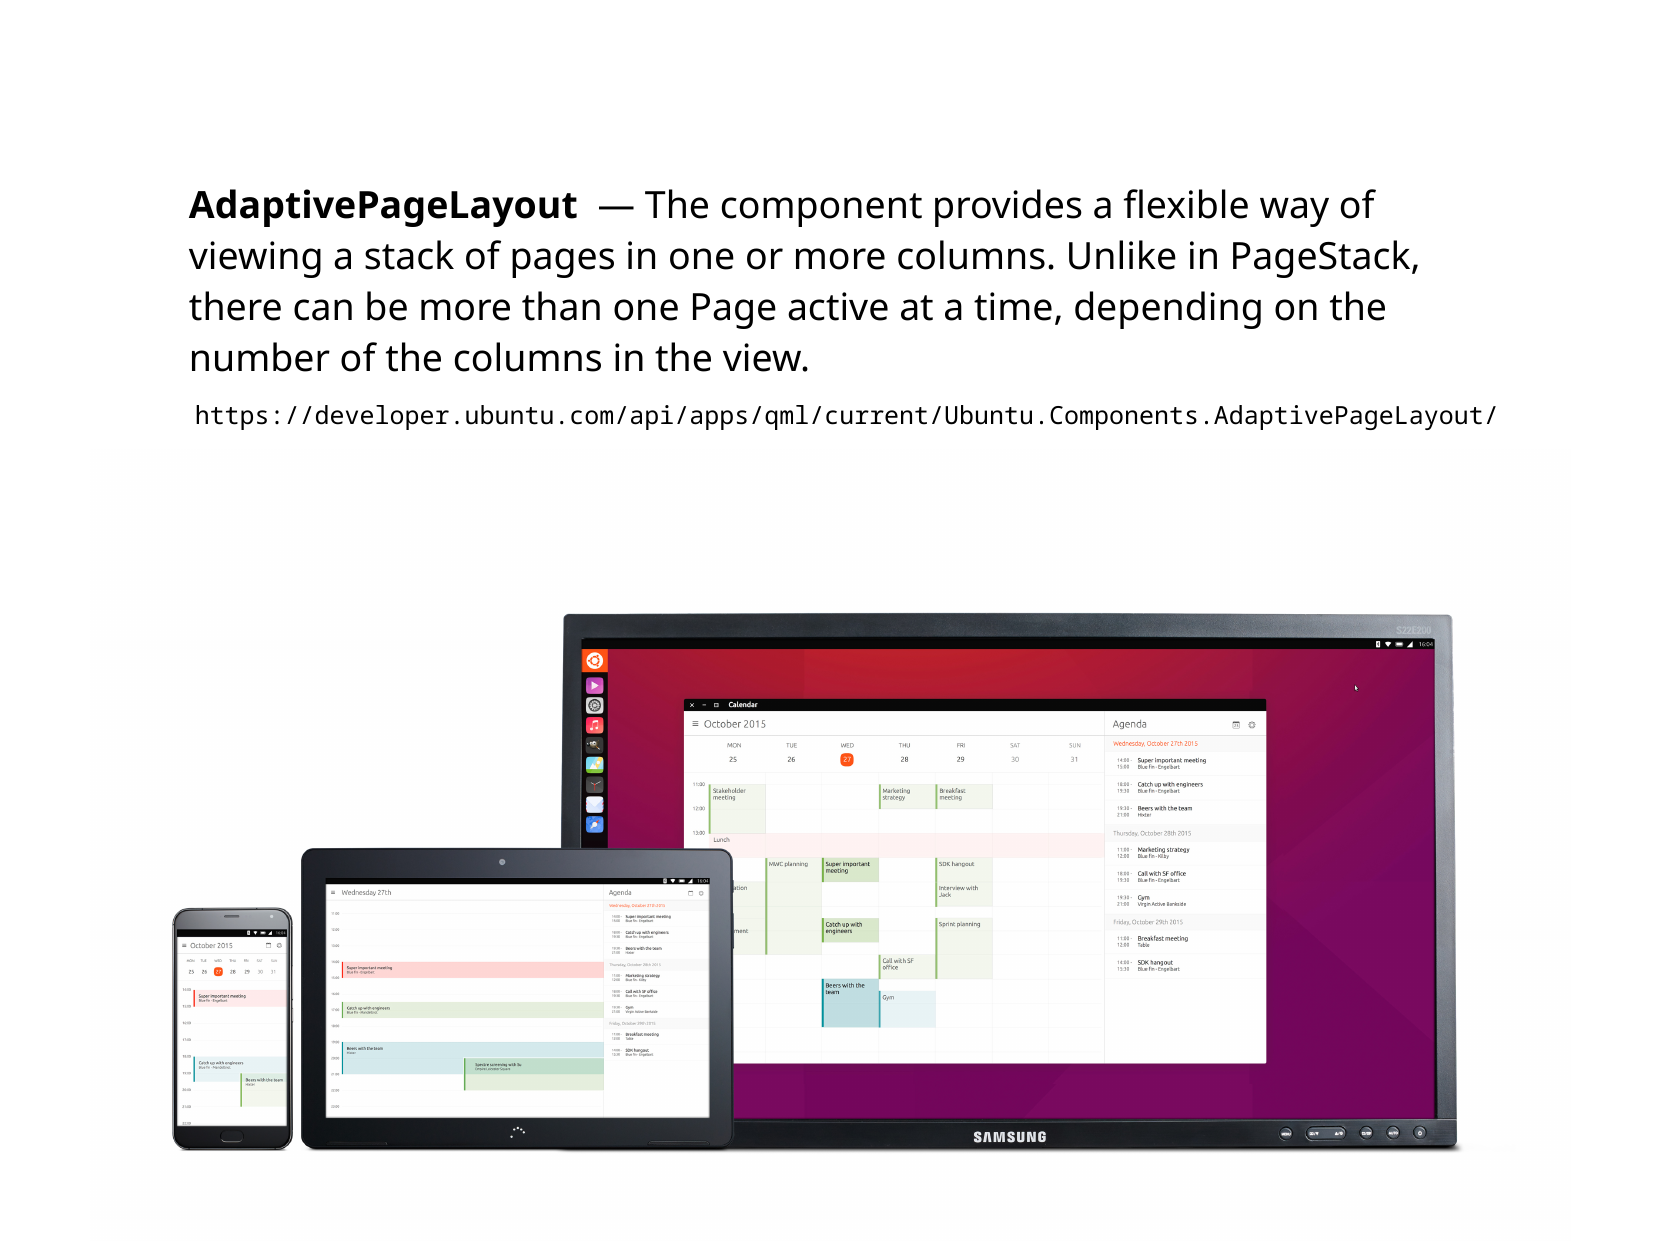

AdaptivePageLayout — The component provides a flexible way of viewing a stack of pages in one or more columns. Unlike in PageStack, there can be more than one Page active at a time, depending on the number of the columns in the view.
https://developer.ubuntu.com/api/apps/qml/current/Ubuntu.Components.AdaptivePageLayout/